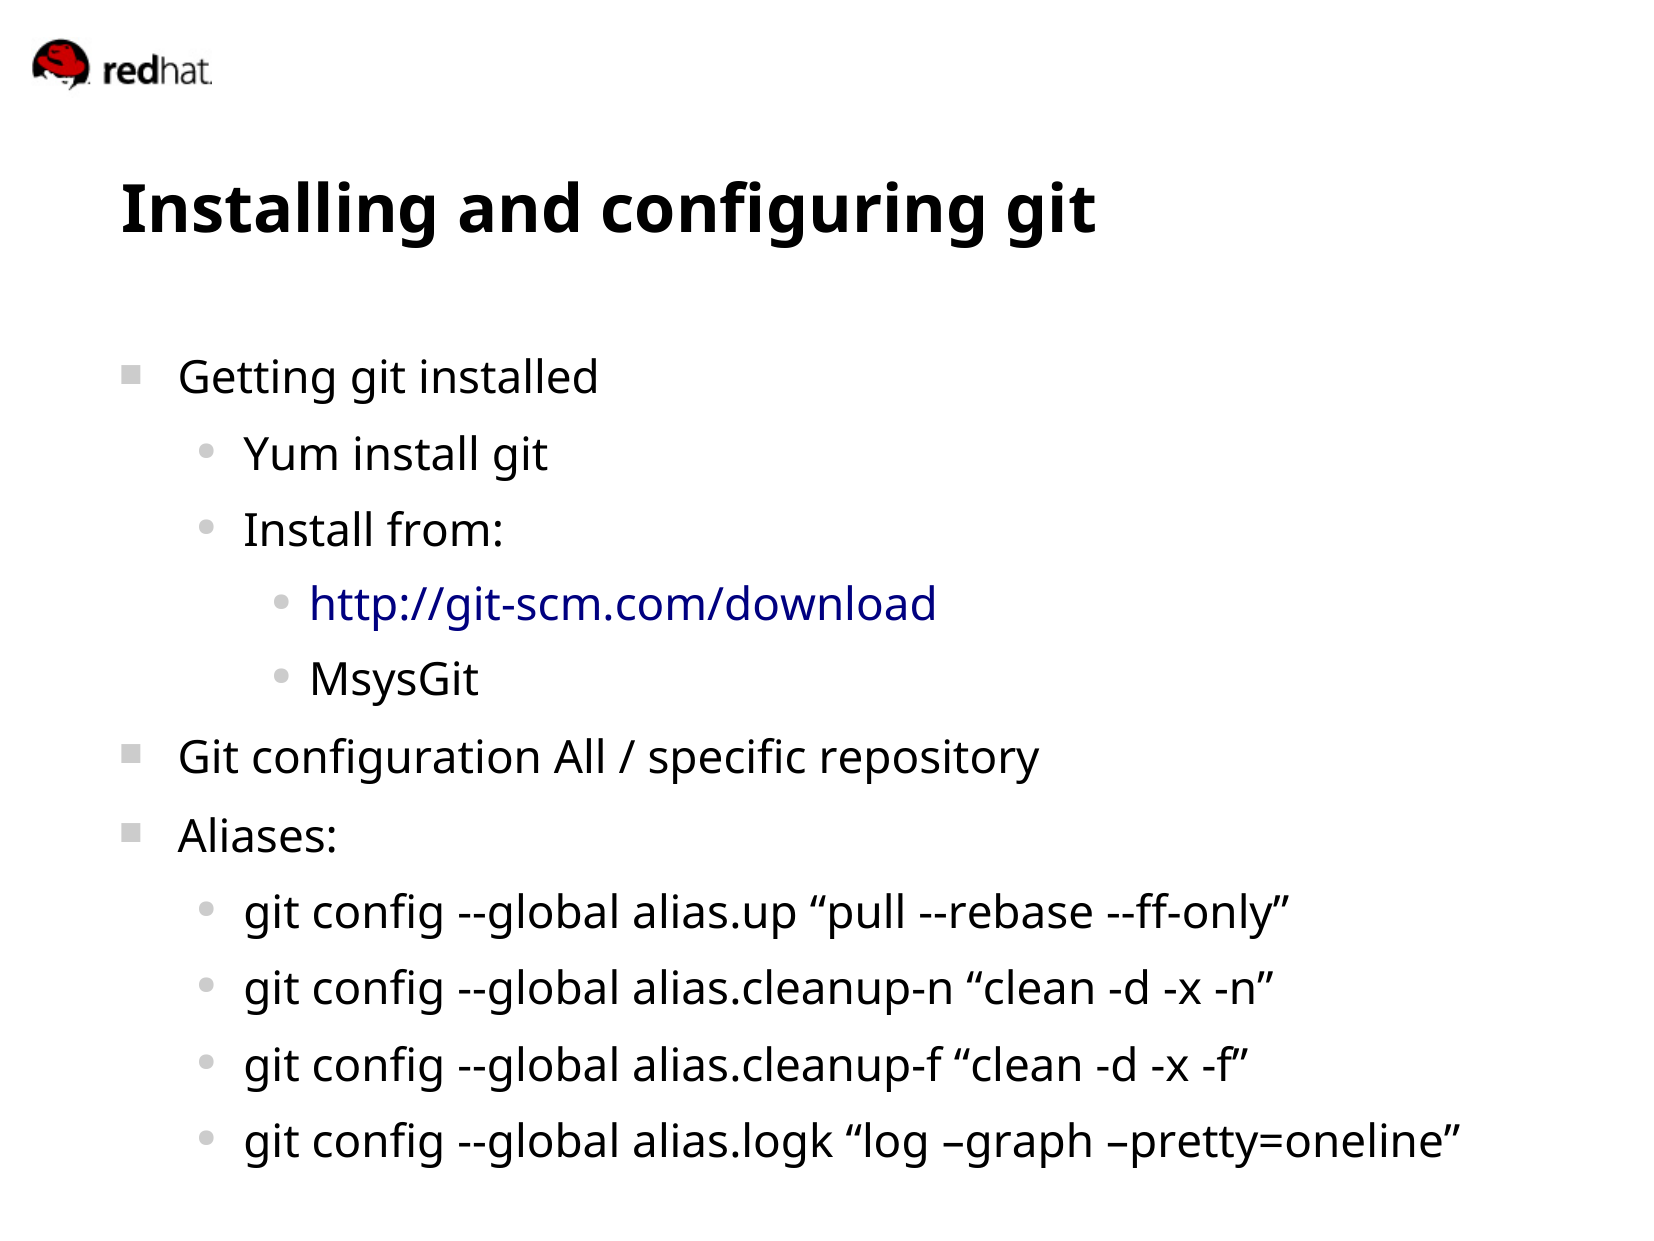

# Installing and configuring git
Getting git installed
Yum install git
Install from:
http://git-scm.com/download
MsysGit
Git configuration All / specific repository
Aliases:
git config --global alias.up “pull --rebase --ff-only”
git config --global alias.cleanup-n “clean -d -x -n”
git config --global alias.cleanup-f “clean -d -x -f”
git config --global alias.logk “log –graph –pretty=oneline”